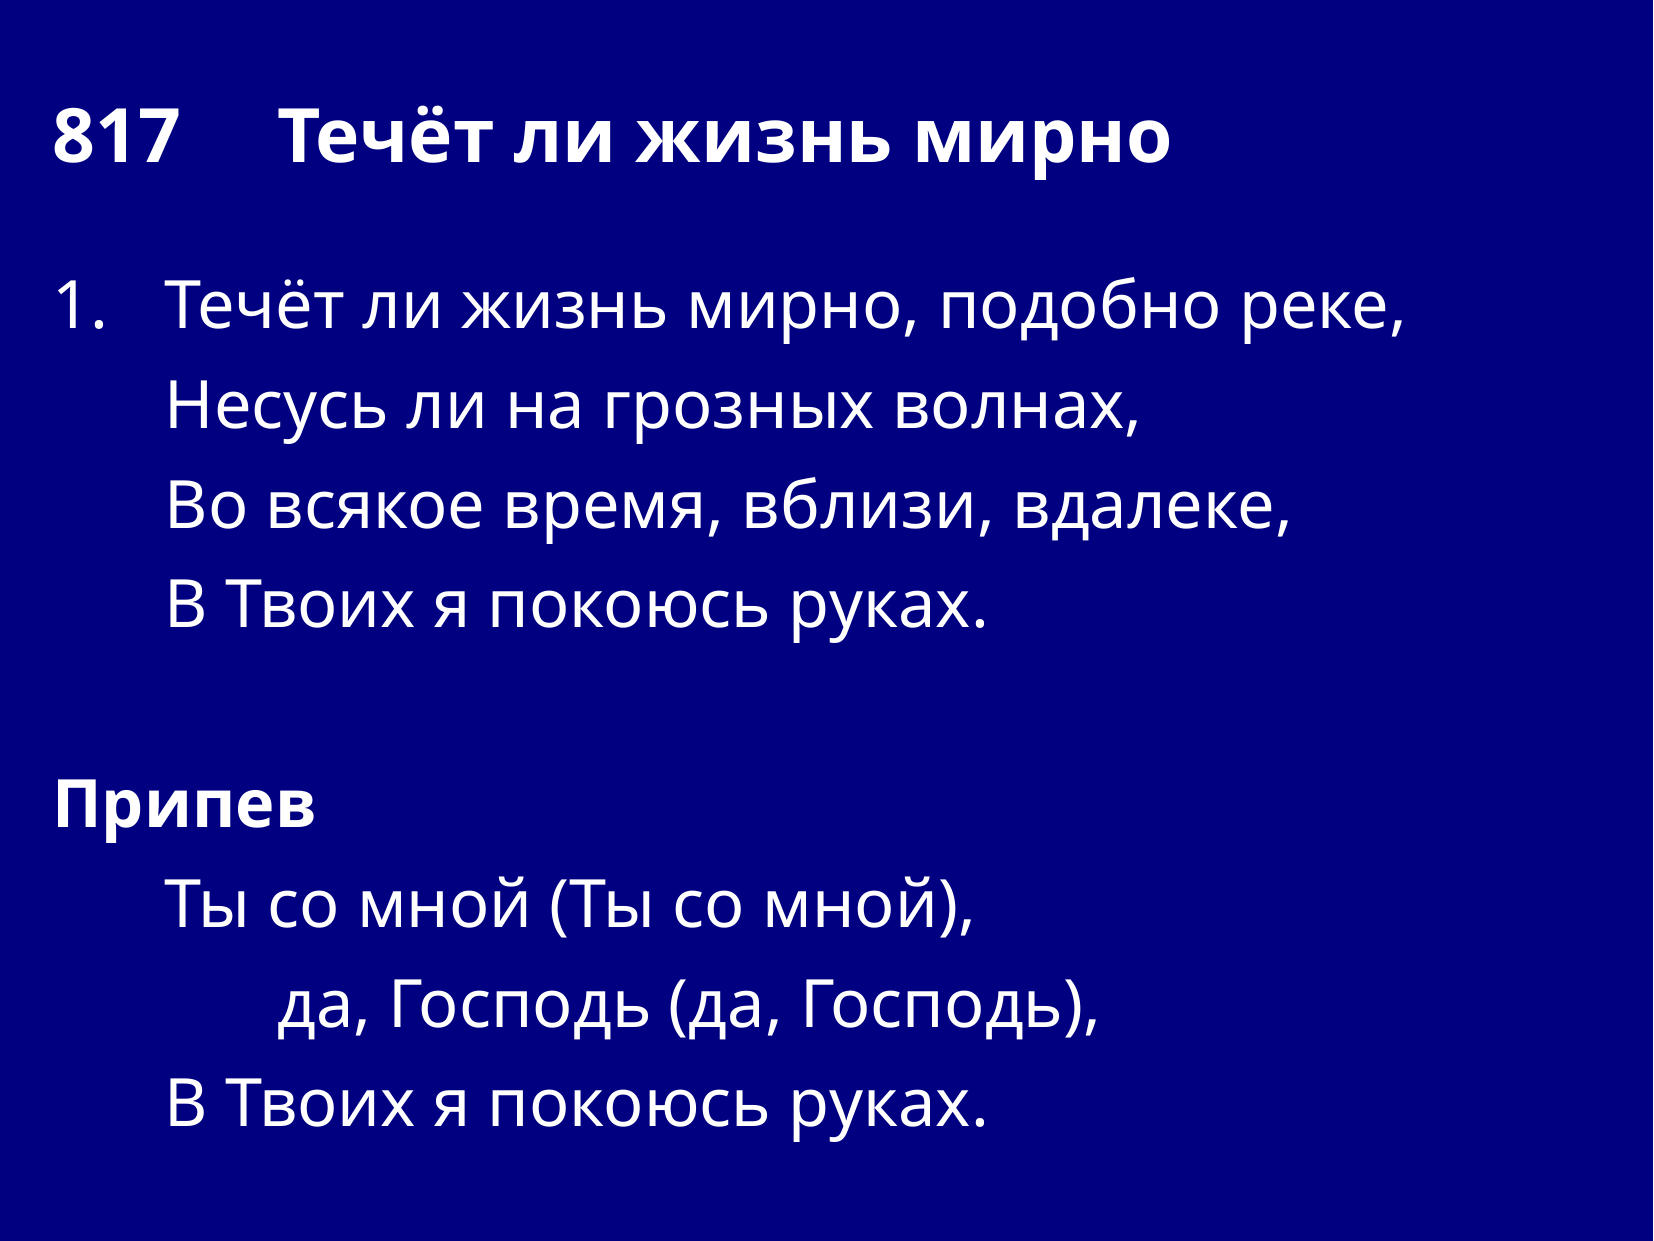

817	Течёт ли жизнь мирно
1.	Течёт ли жизнь мирно, подобно реке,
	Несусь ли на грозных волнах,
	Во всякое время, вблизи, вдалеке,
	В Твоих я покоюсь руках.
Припев
	Ты со мной (Ты со мной),
		да, Господь (да, Господь),
	В Твоих я покоюсь руках.